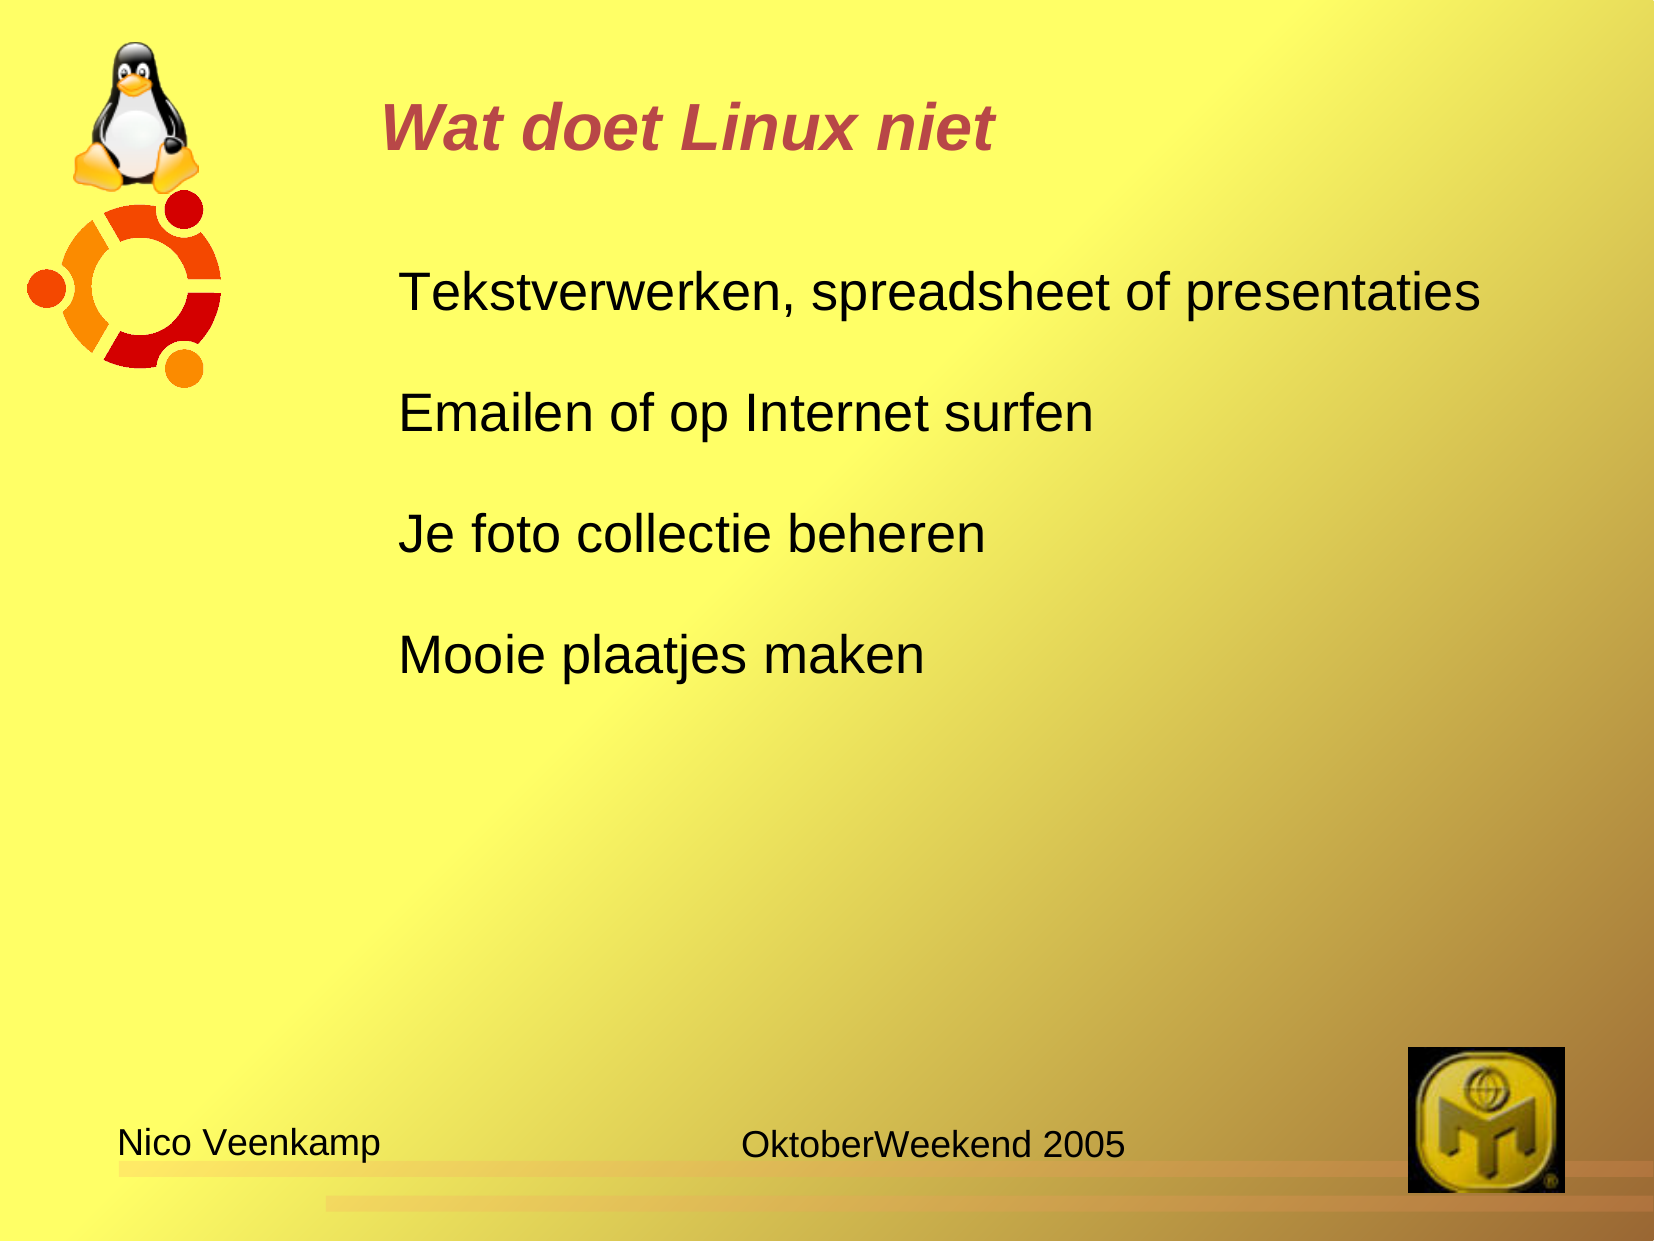

Wat doet Linux niet
Tekstverwerken, spreadsheet of presentaties
Emailen of op Internet surfen
Je foto collectie beheren
Mooie plaatjes maken